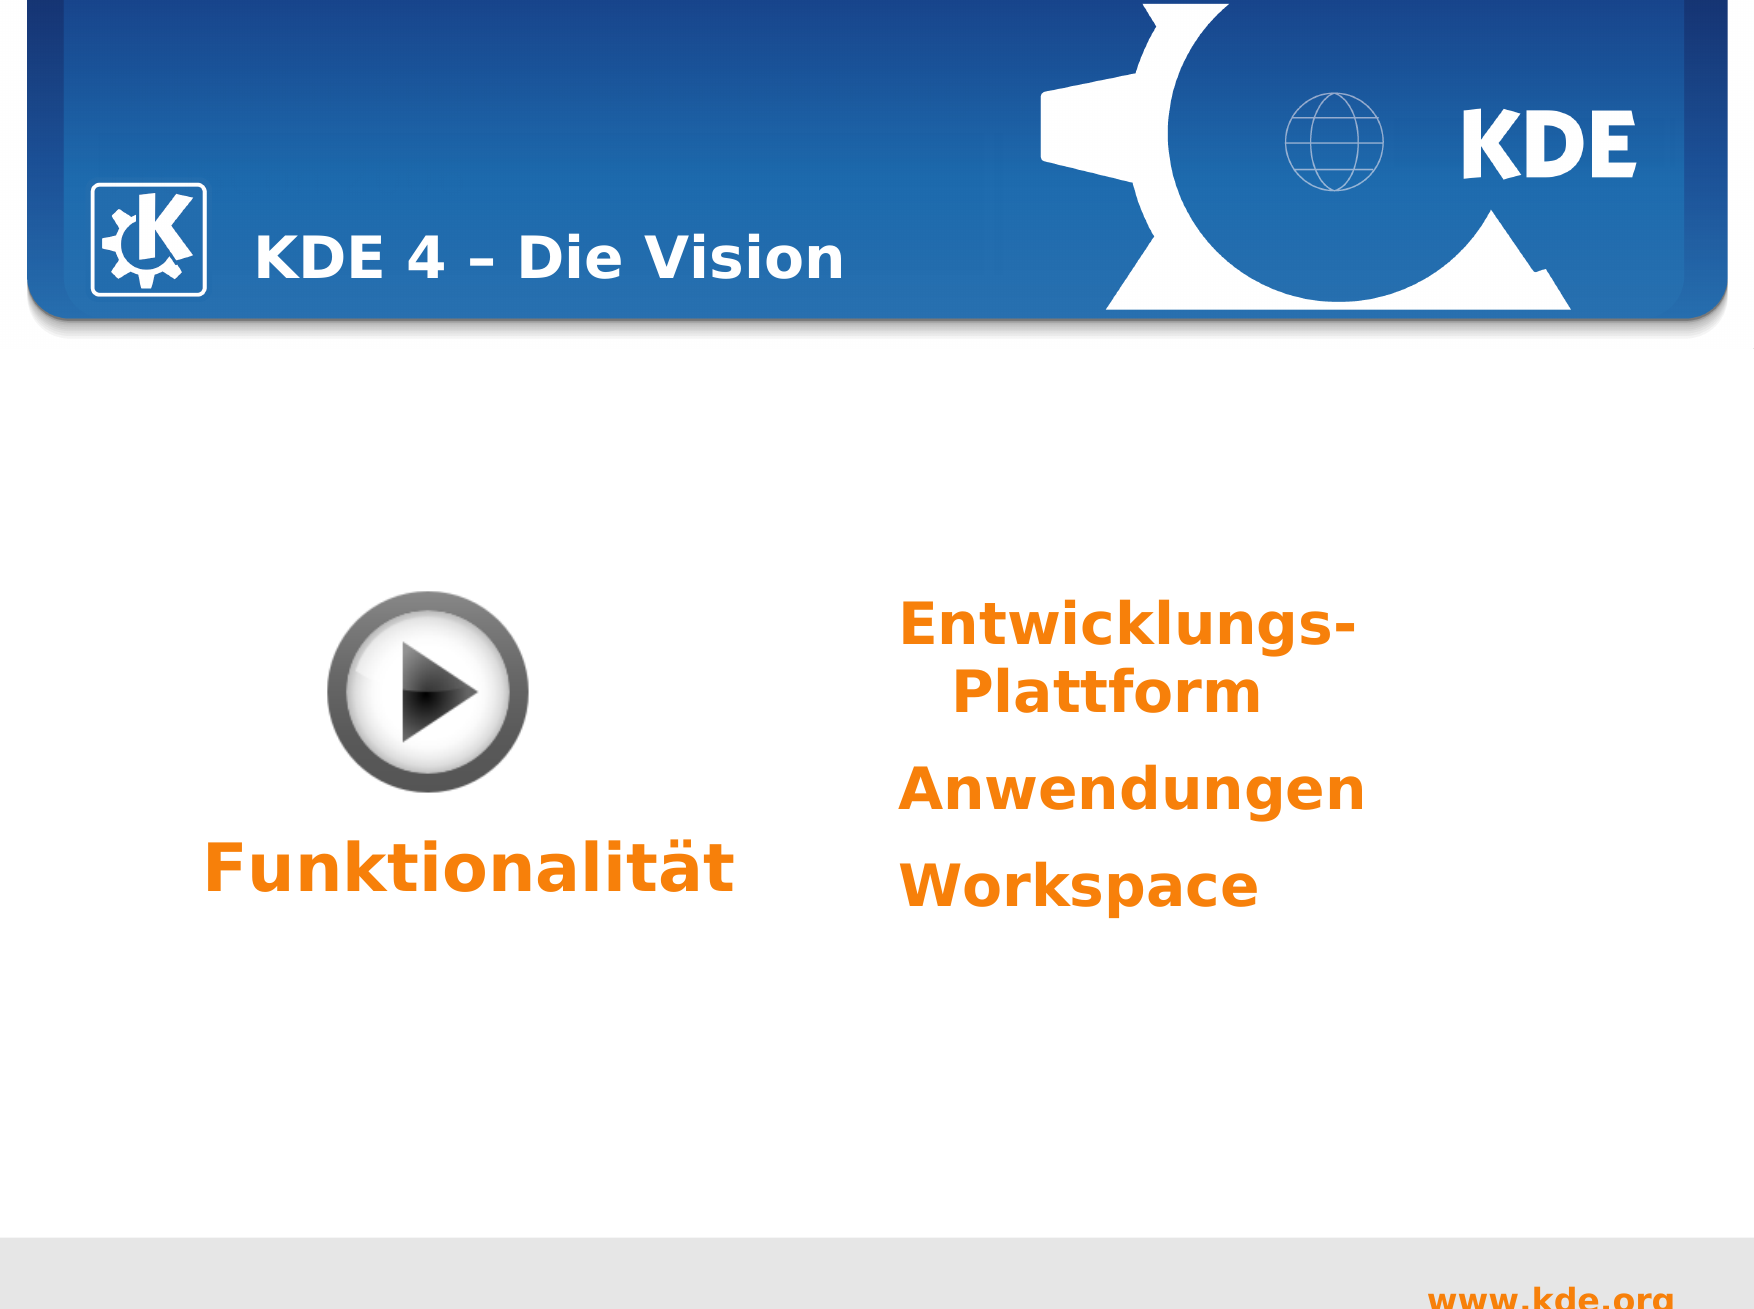

KDE 4 – Die Vision
# Funktionalität
Entwicklungs-Plattform
Anwendungen
Workspace